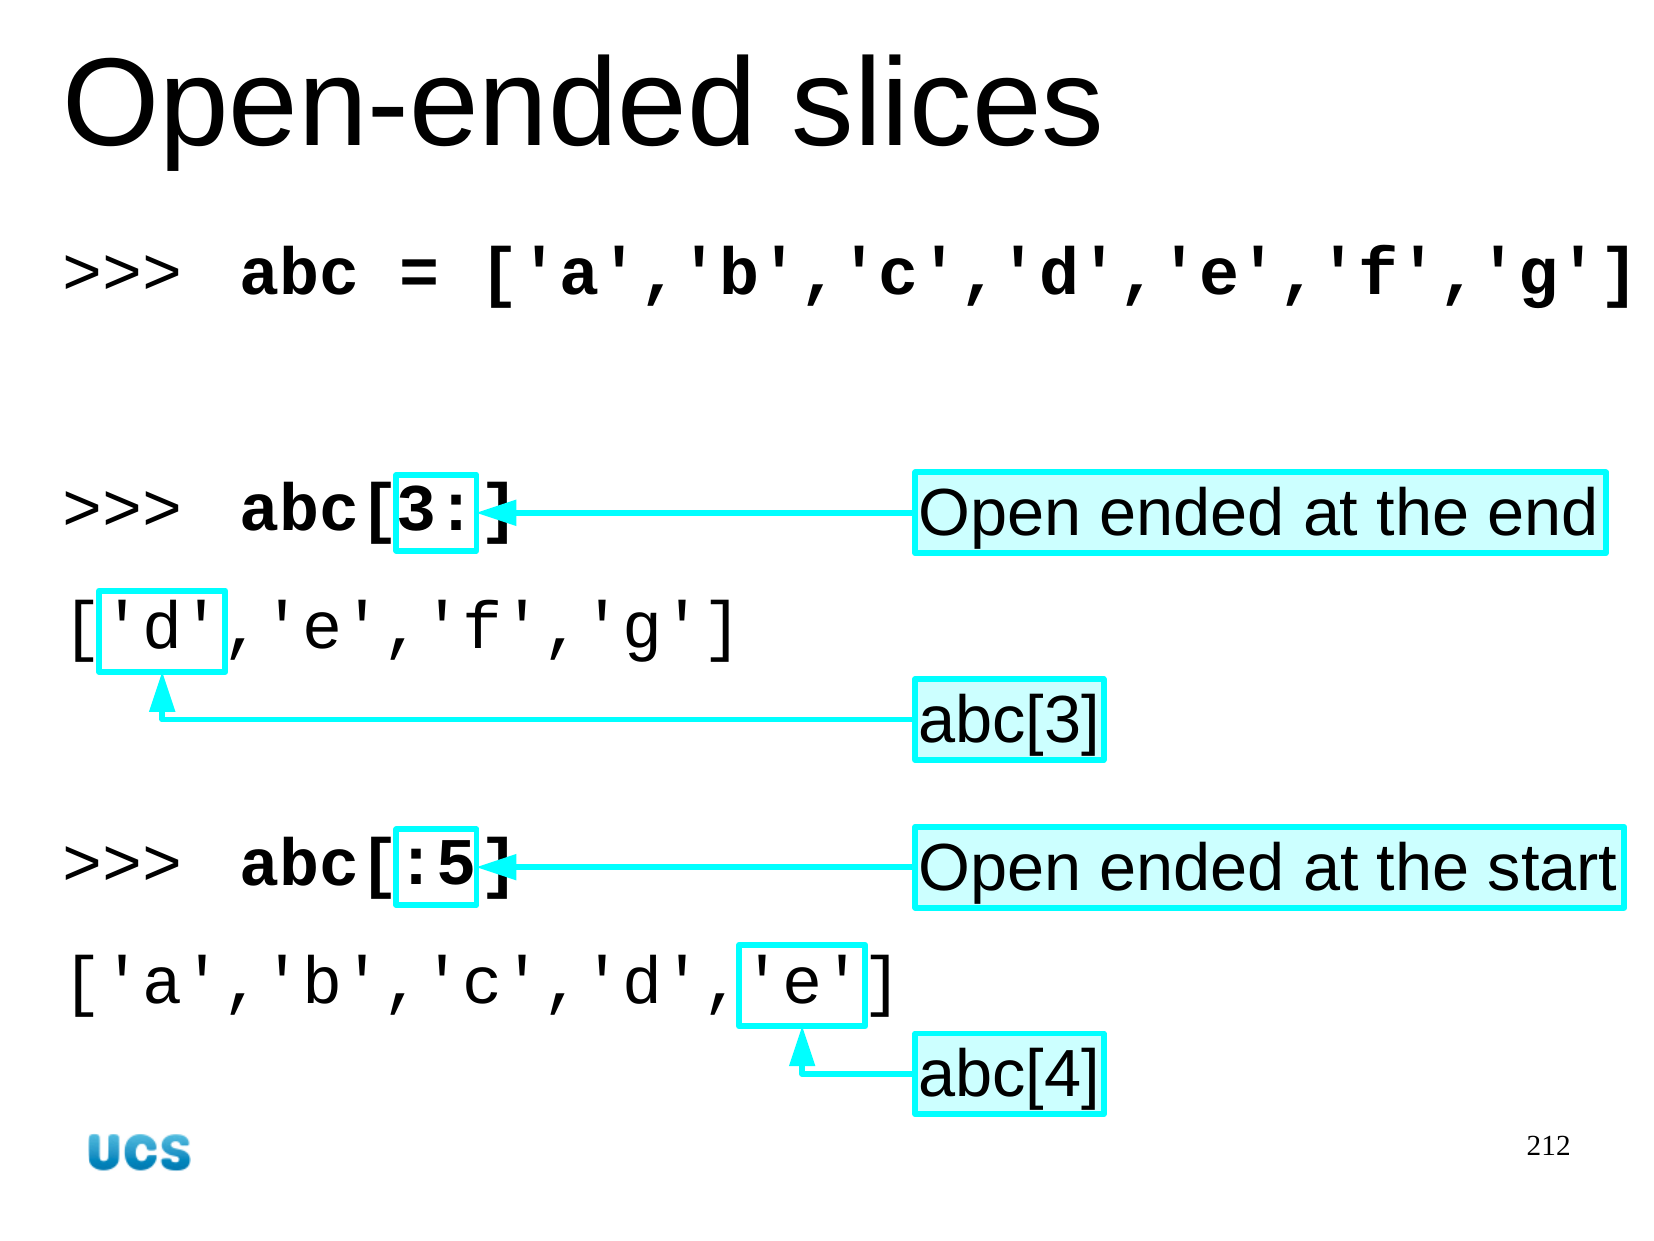

Open-ended slices
>>>
abc = [′a′,′b′,′c′,′d′,′e′,′f′,′g′]
>>>
abc[
]
Open ended at the end
3:
[
′d′
,′e′,′f′,′g′]
abc[3]
>>>
abc[
]
Open ended at the start
:5
[′a′,′b′,′c′,′d′,
′e′
]
abc[4]
212